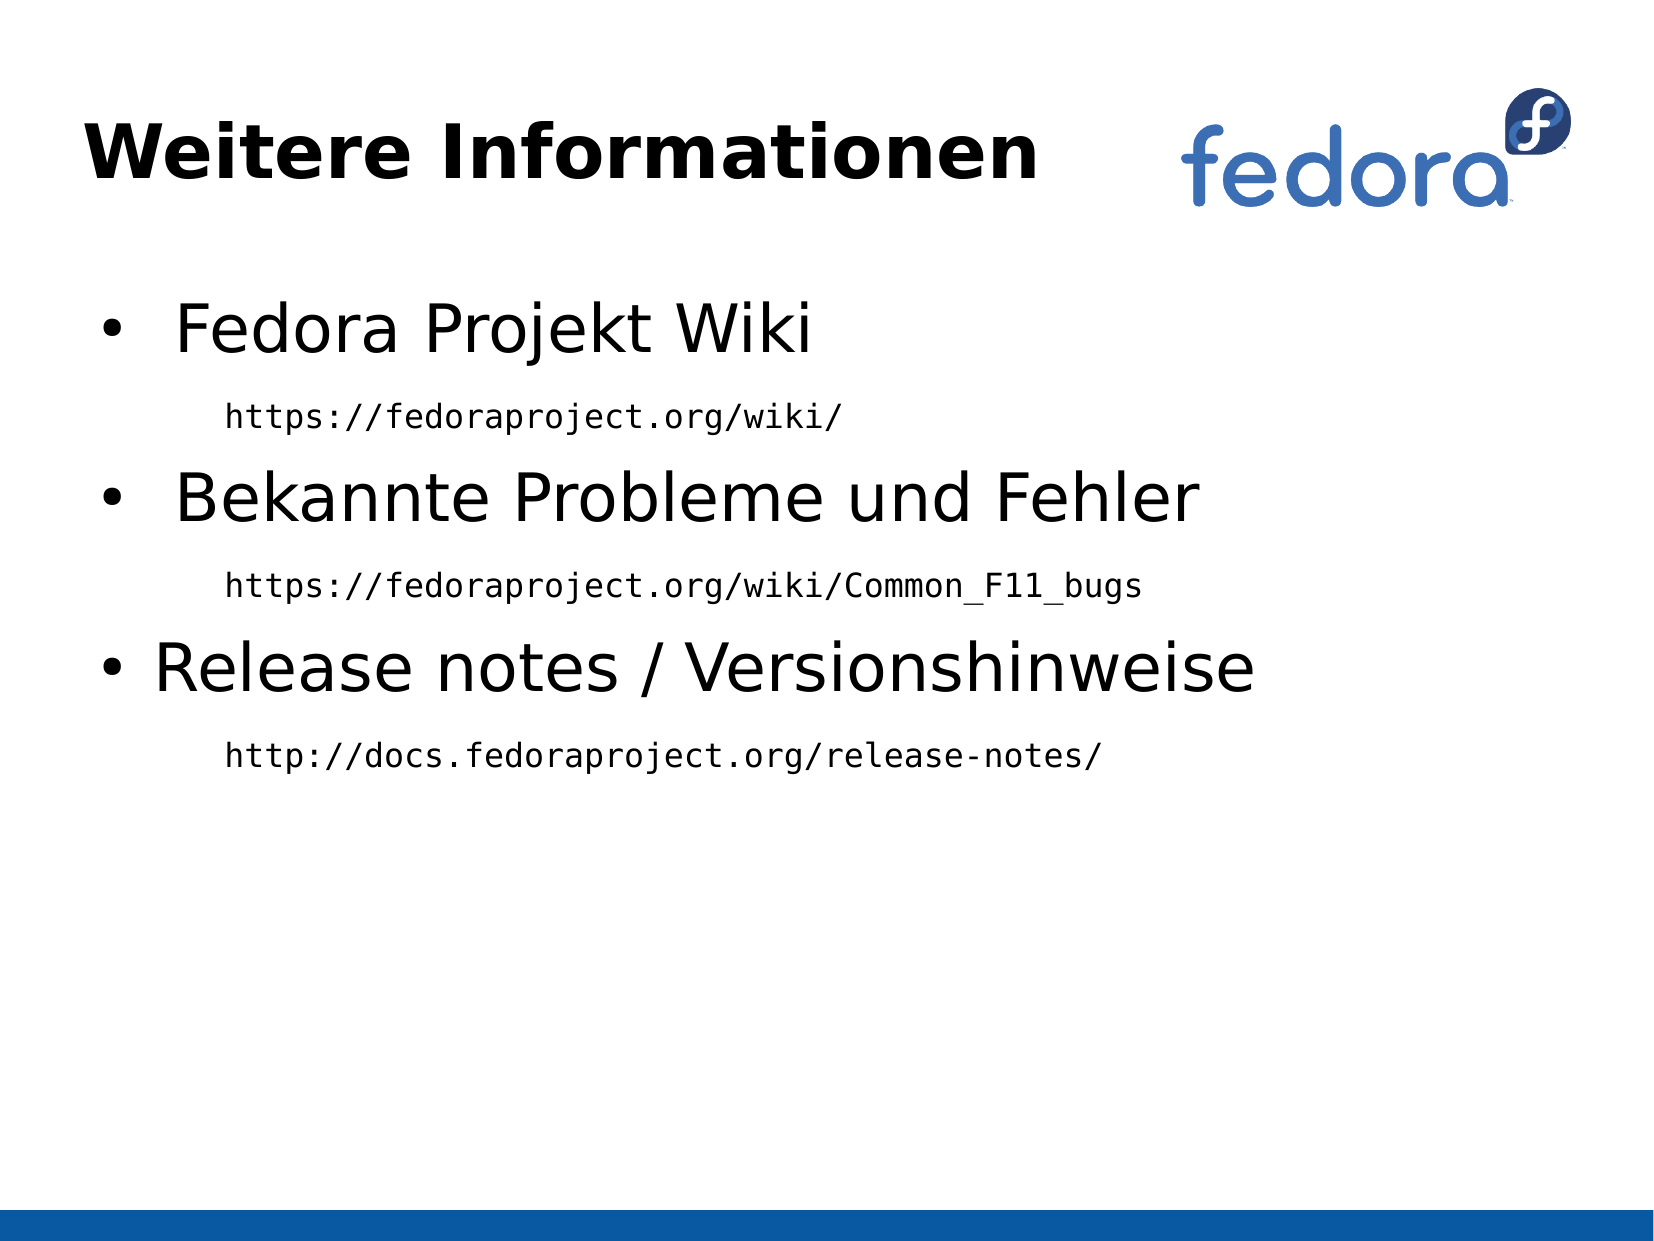

# Weitere Informationen
 Fedora Projekt Wiki
https://fedoraproject.org/wiki/
 Bekannte Probleme und Fehler
https://fedoraproject.org/wiki/Common_F11_bugs
Release notes / Versionshinweise
http://docs.fedoraproject.org/release-notes/